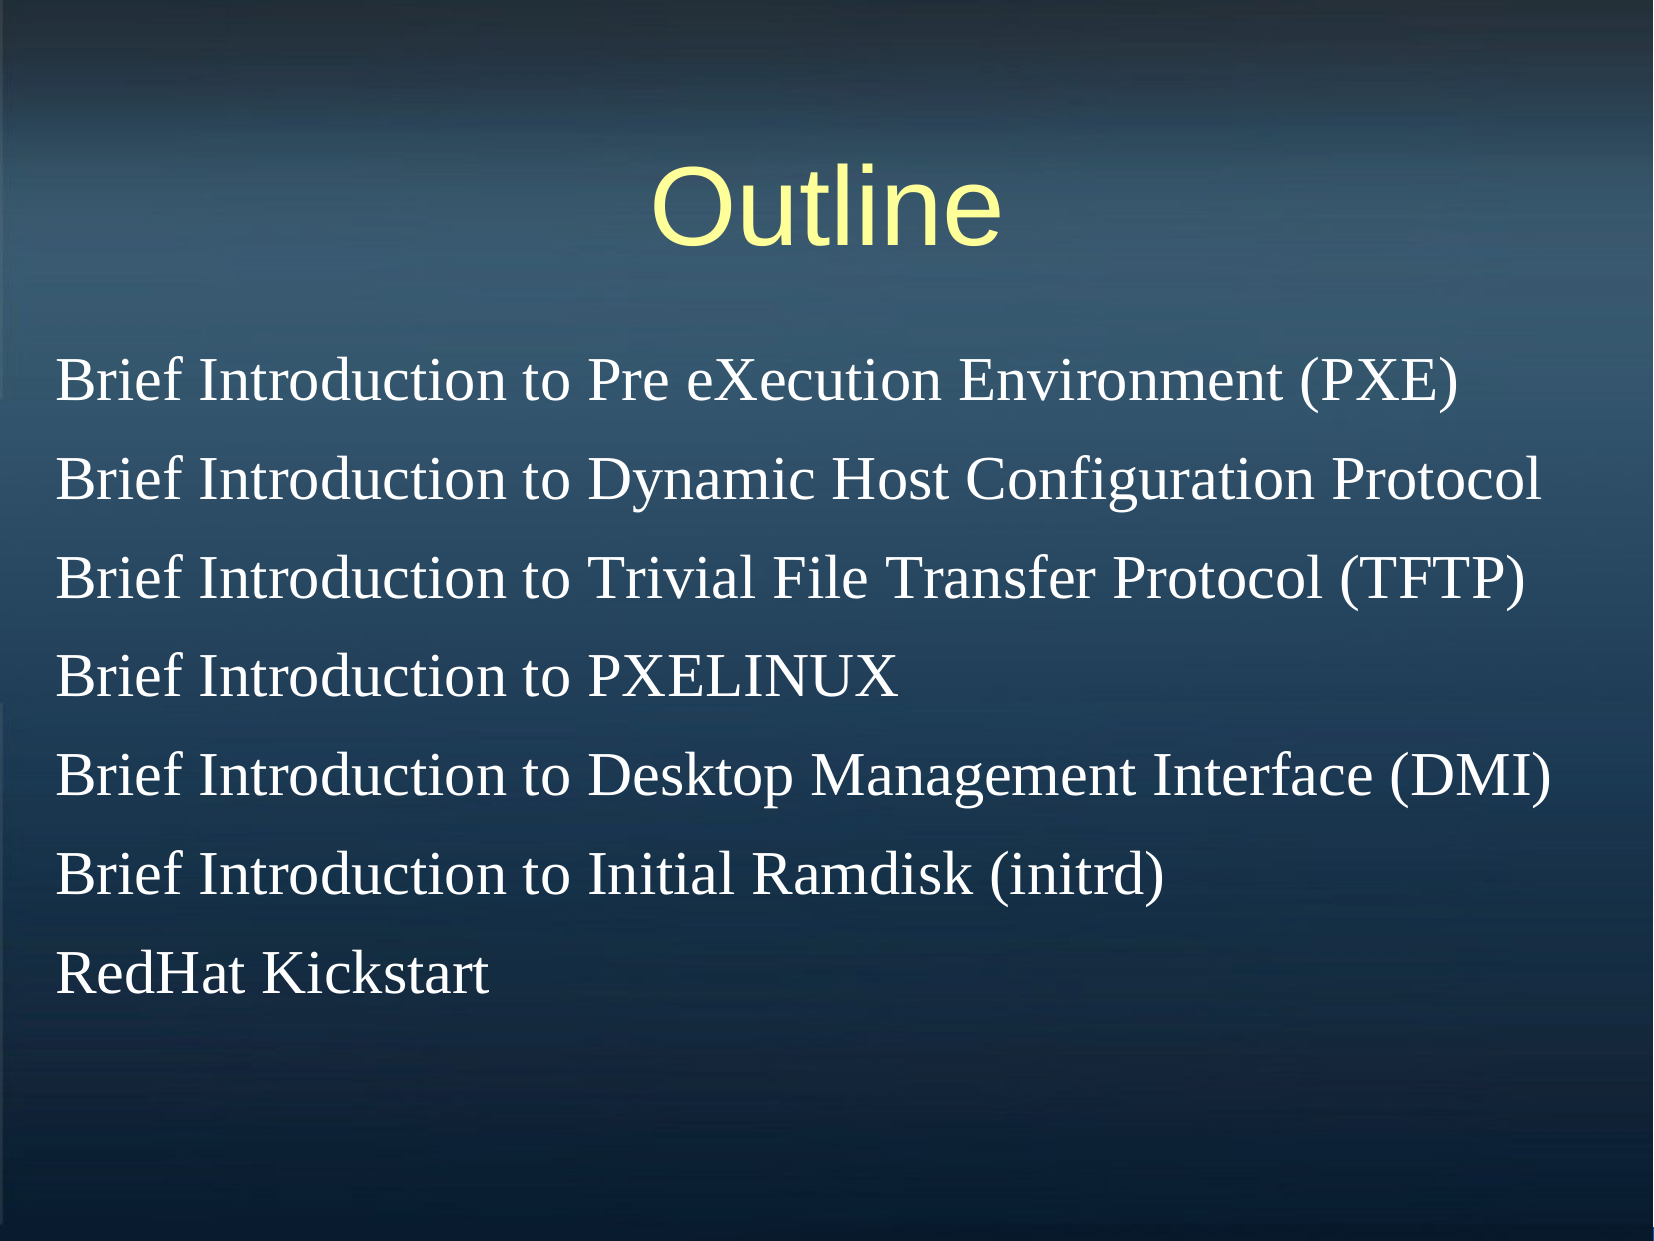

# Outline
Brief Introduction to Pre eXecution Environment (PXE)
Brief Introduction to Dynamic Host Configuration Protocol
Brief Introduction to Trivial File Transfer Protocol (TFTP)
Brief Introduction to PXELINUX
Brief Introduction to Desktop Management Interface (DMI)
Brief Introduction to Initial Ramdisk (initrd)
RedHat Kickstart